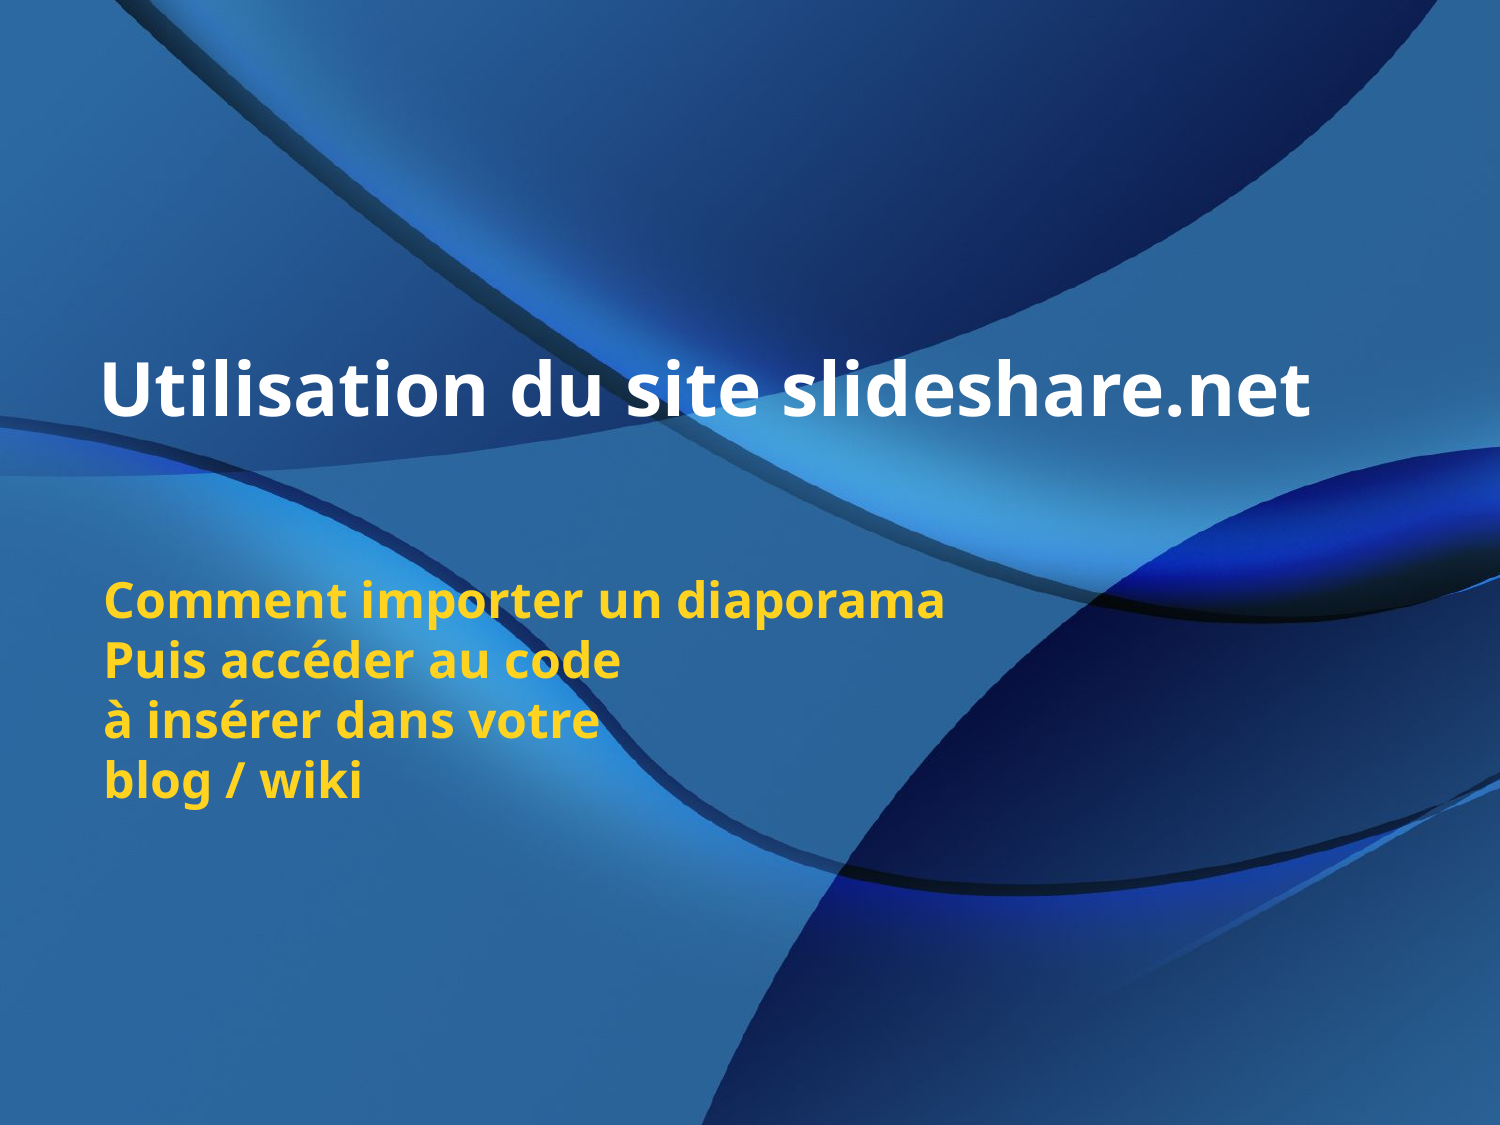

# Utilisation du site slideshare.net
Comment importer un diaporama
Puis accéder au code
à insérer dans votre
blog / wiki